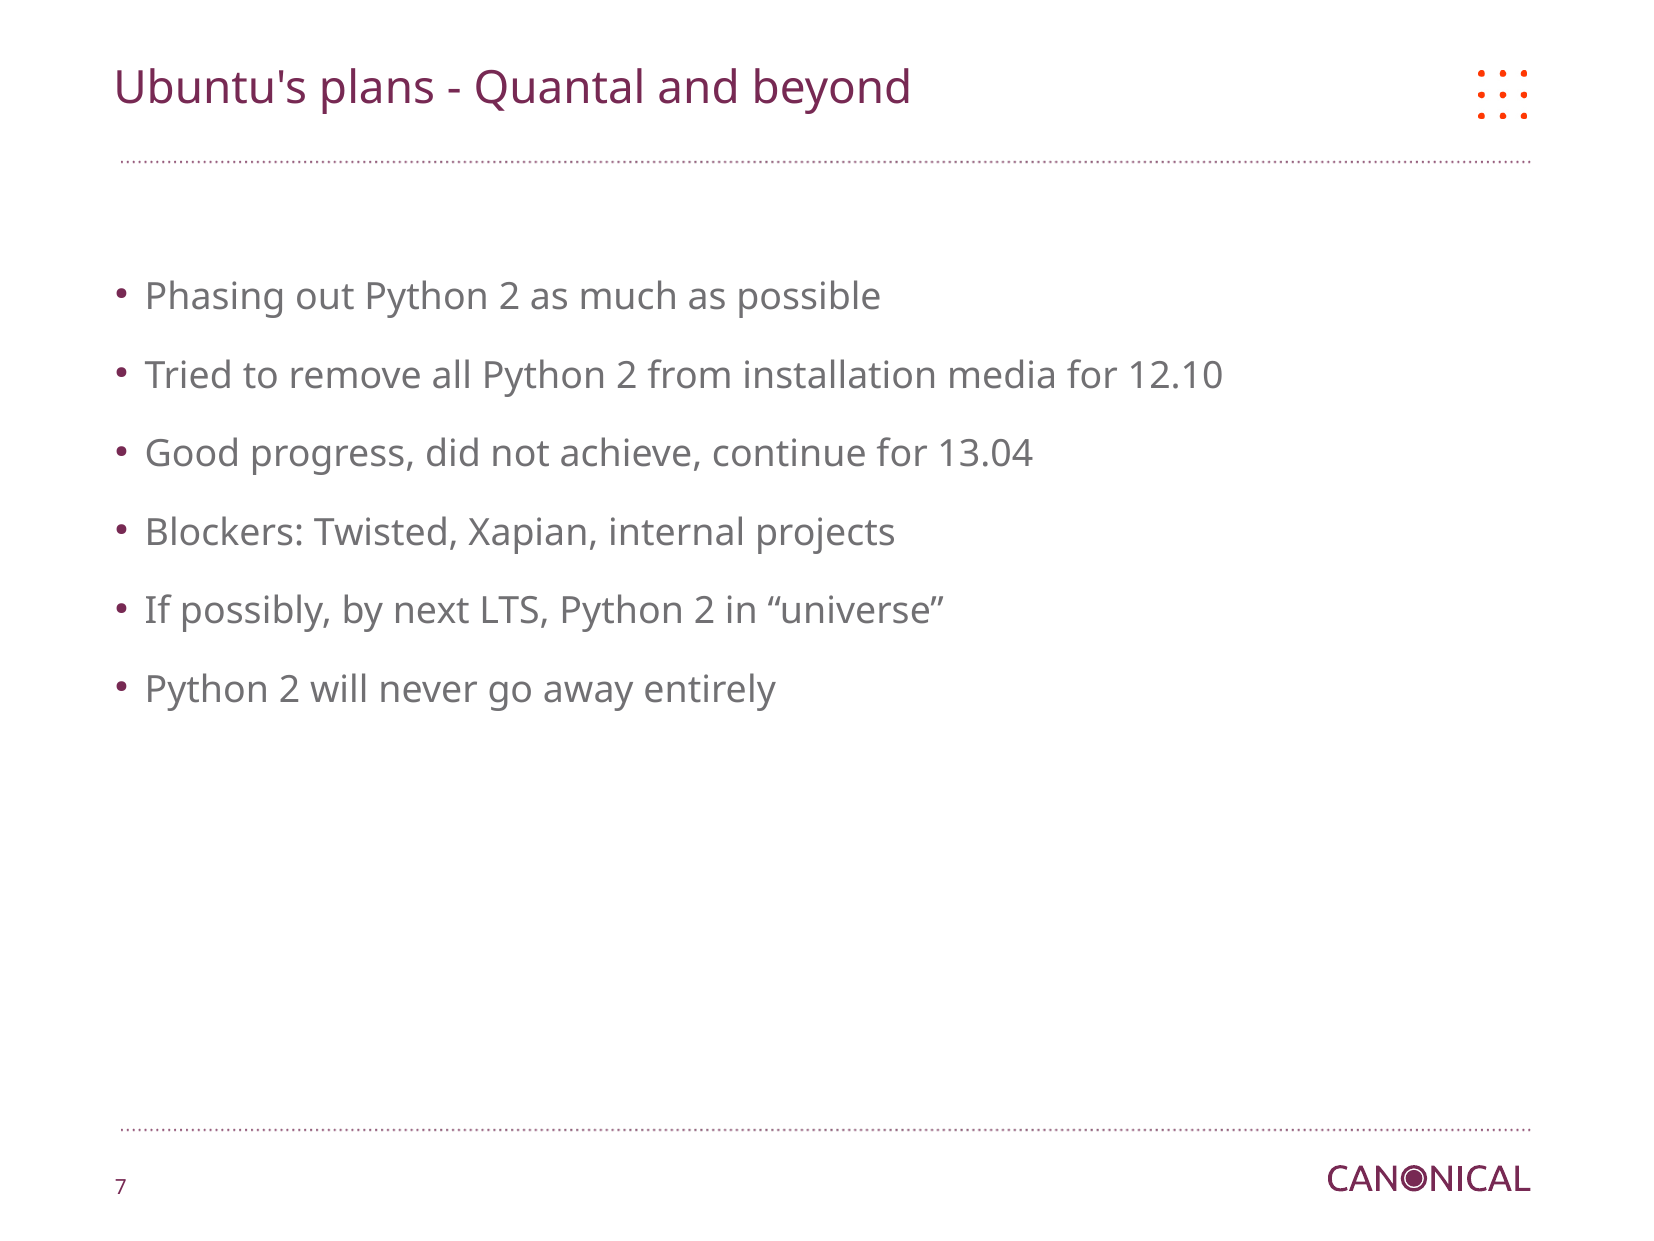

# Ubuntu's plans - Quantal and beyond
Phasing out Python 2 as much as possible
Tried to remove all Python 2 from installation media for 12.10
Good progress, did not achieve, continue for 13.04
Blockers: Twisted, Xapian, internal projects
If possibly, by next LTS, Python 2 in “universe”
Python 2 will never go away entirely